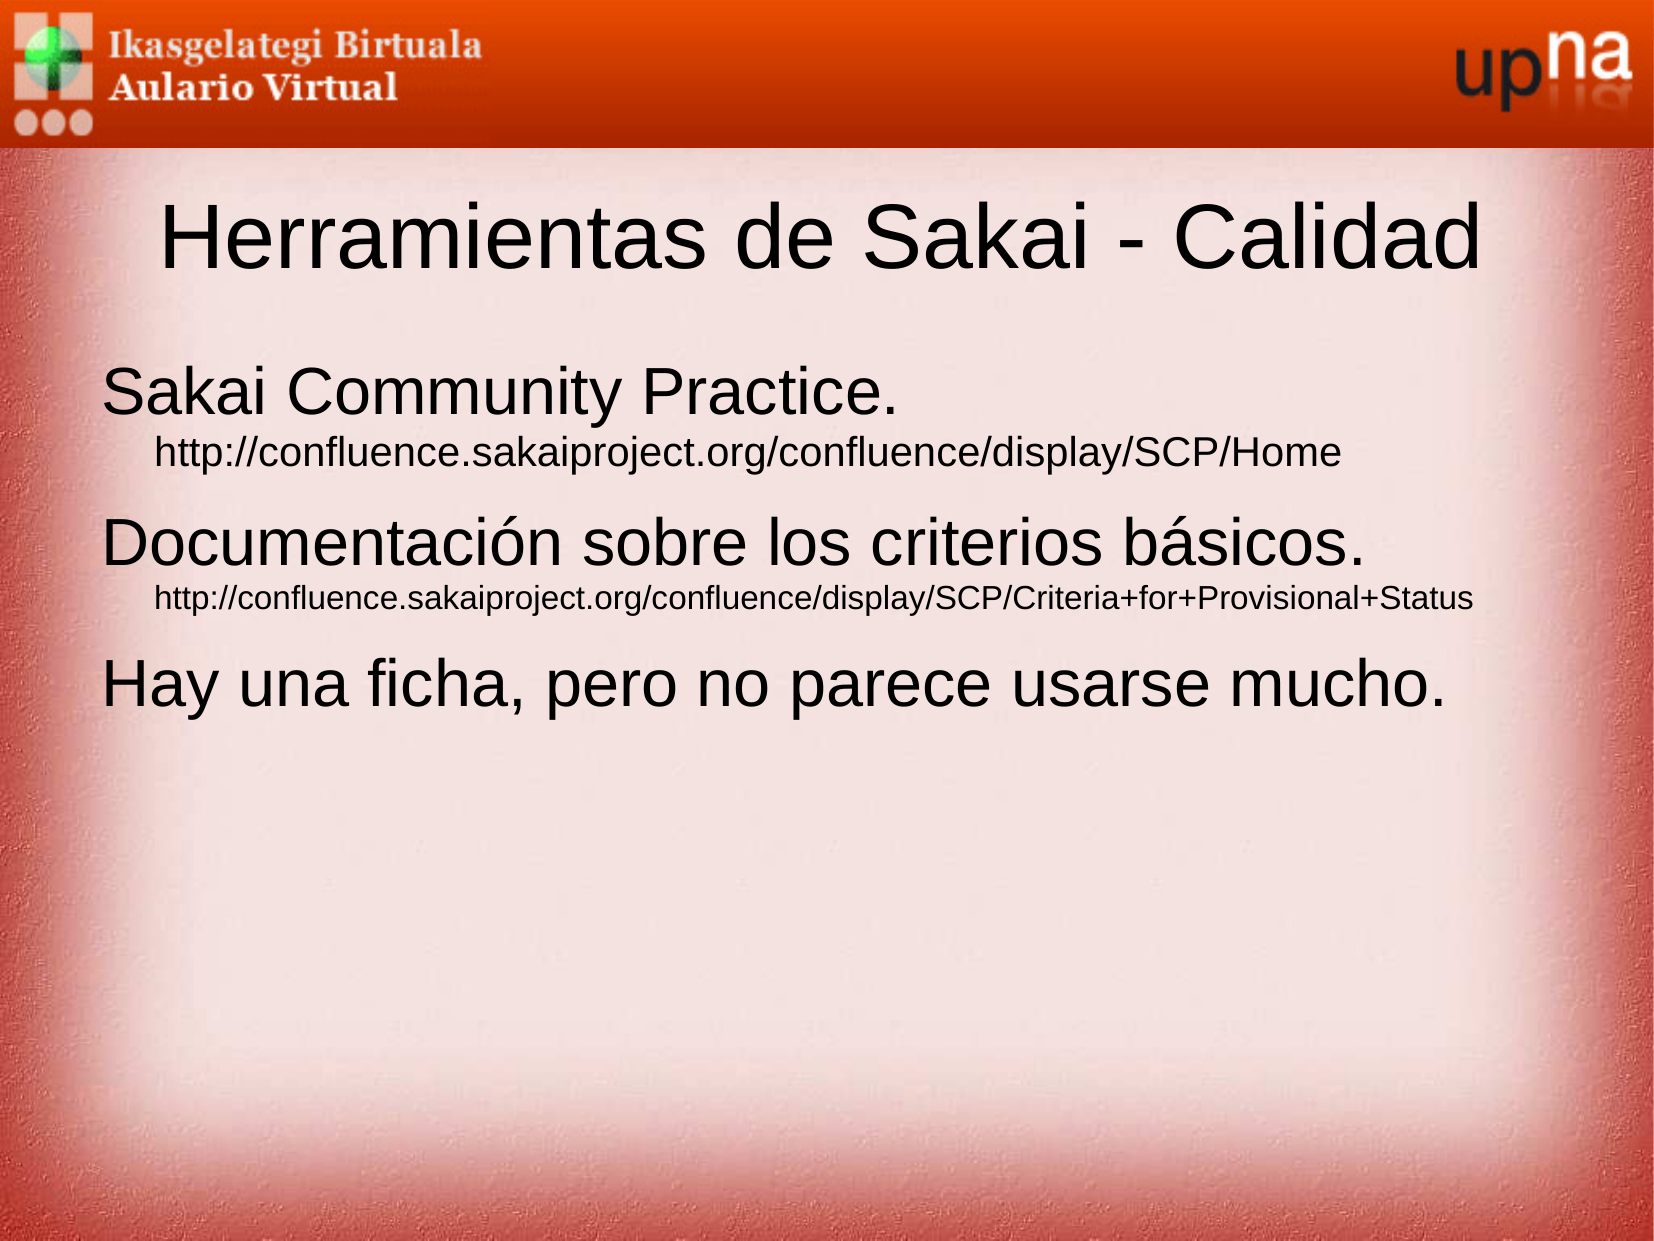

# Herramientas de Sakai - Calidad
Sakai Community Practice. http://confluence.sakaiproject.org/confluence/display/SCP/Home
Documentación sobre los criterios básicos. http://confluence.sakaiproject.org/confluence/display/SCP/Criteria+for+Provisional+Status
Hay una ficha, pero no parece usarse mucho.